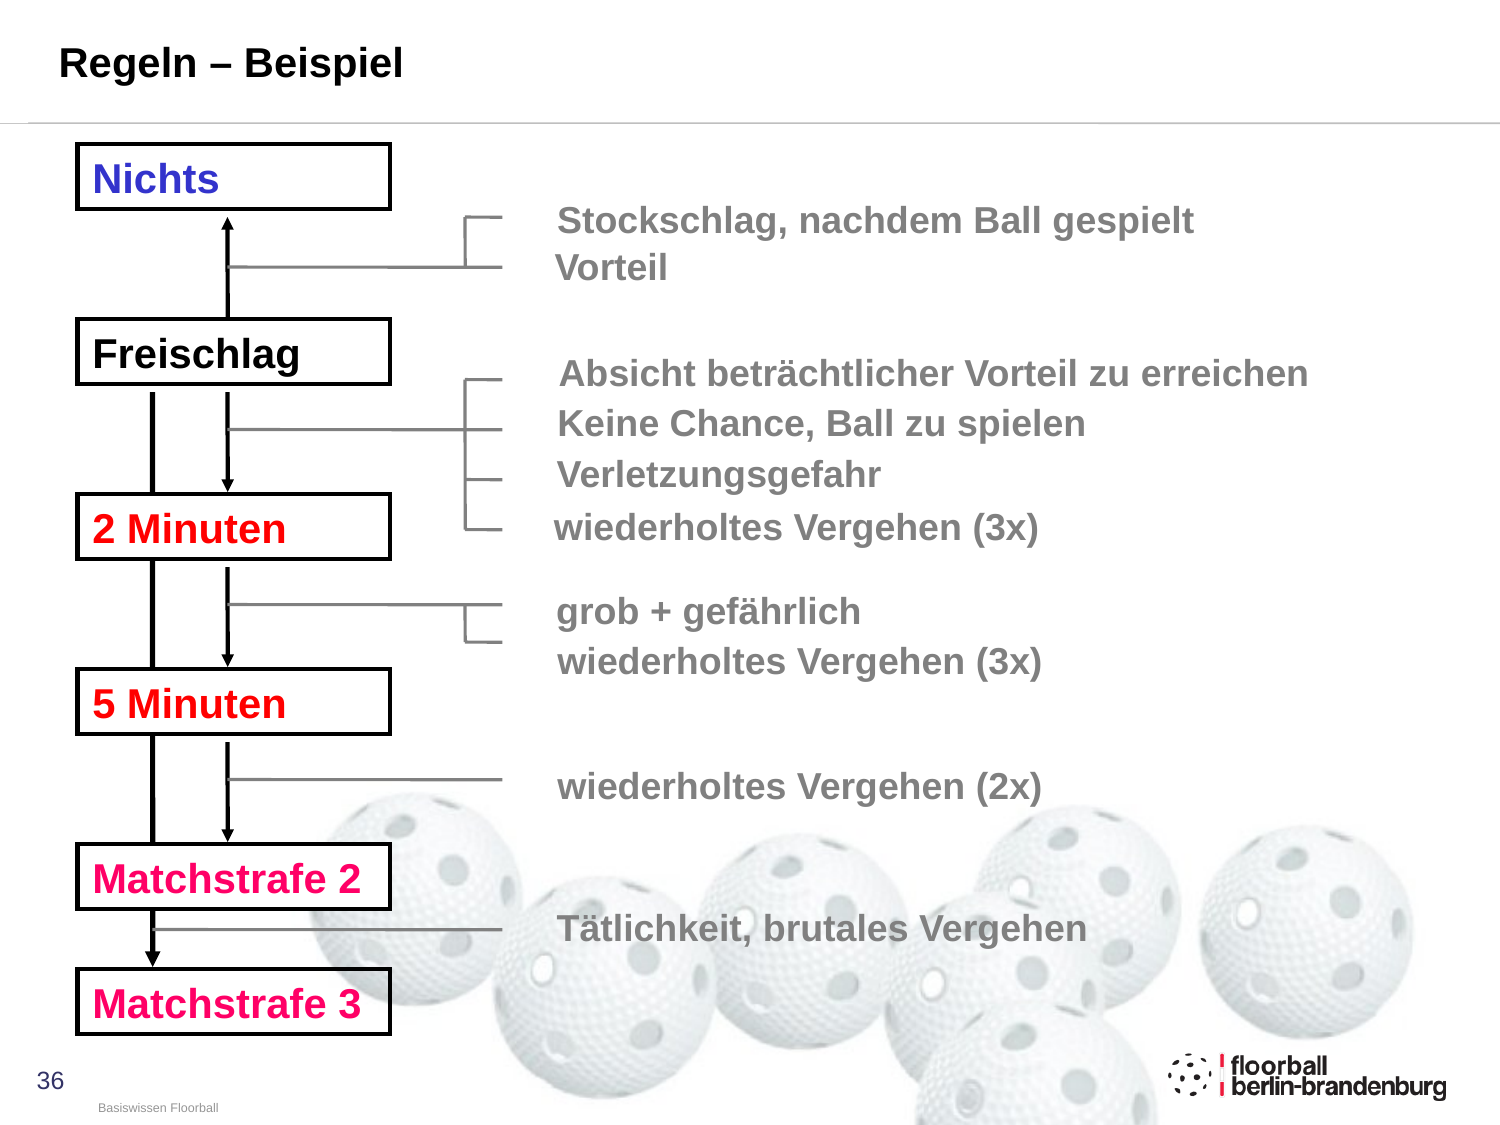

Regeln – Beispiel
Nichts
Stockschlag, nachdem Ball gespielt
Vorteil
Freischlag
Absicht beträchtlicher Vorteil zu erreichen
Keine Chance, Ball zu spielen
Verletzungsgefahr
2 Minuten
wiederholtes Vergehen (3x)
grob + gefährlich
wiederholtes Vergehen (3x)
5 Minuten
wiederholtes Vergehen (2x)
Matchstrafe 2
Tätlichkeit, brutales Vergehen
Matchstrafe 3